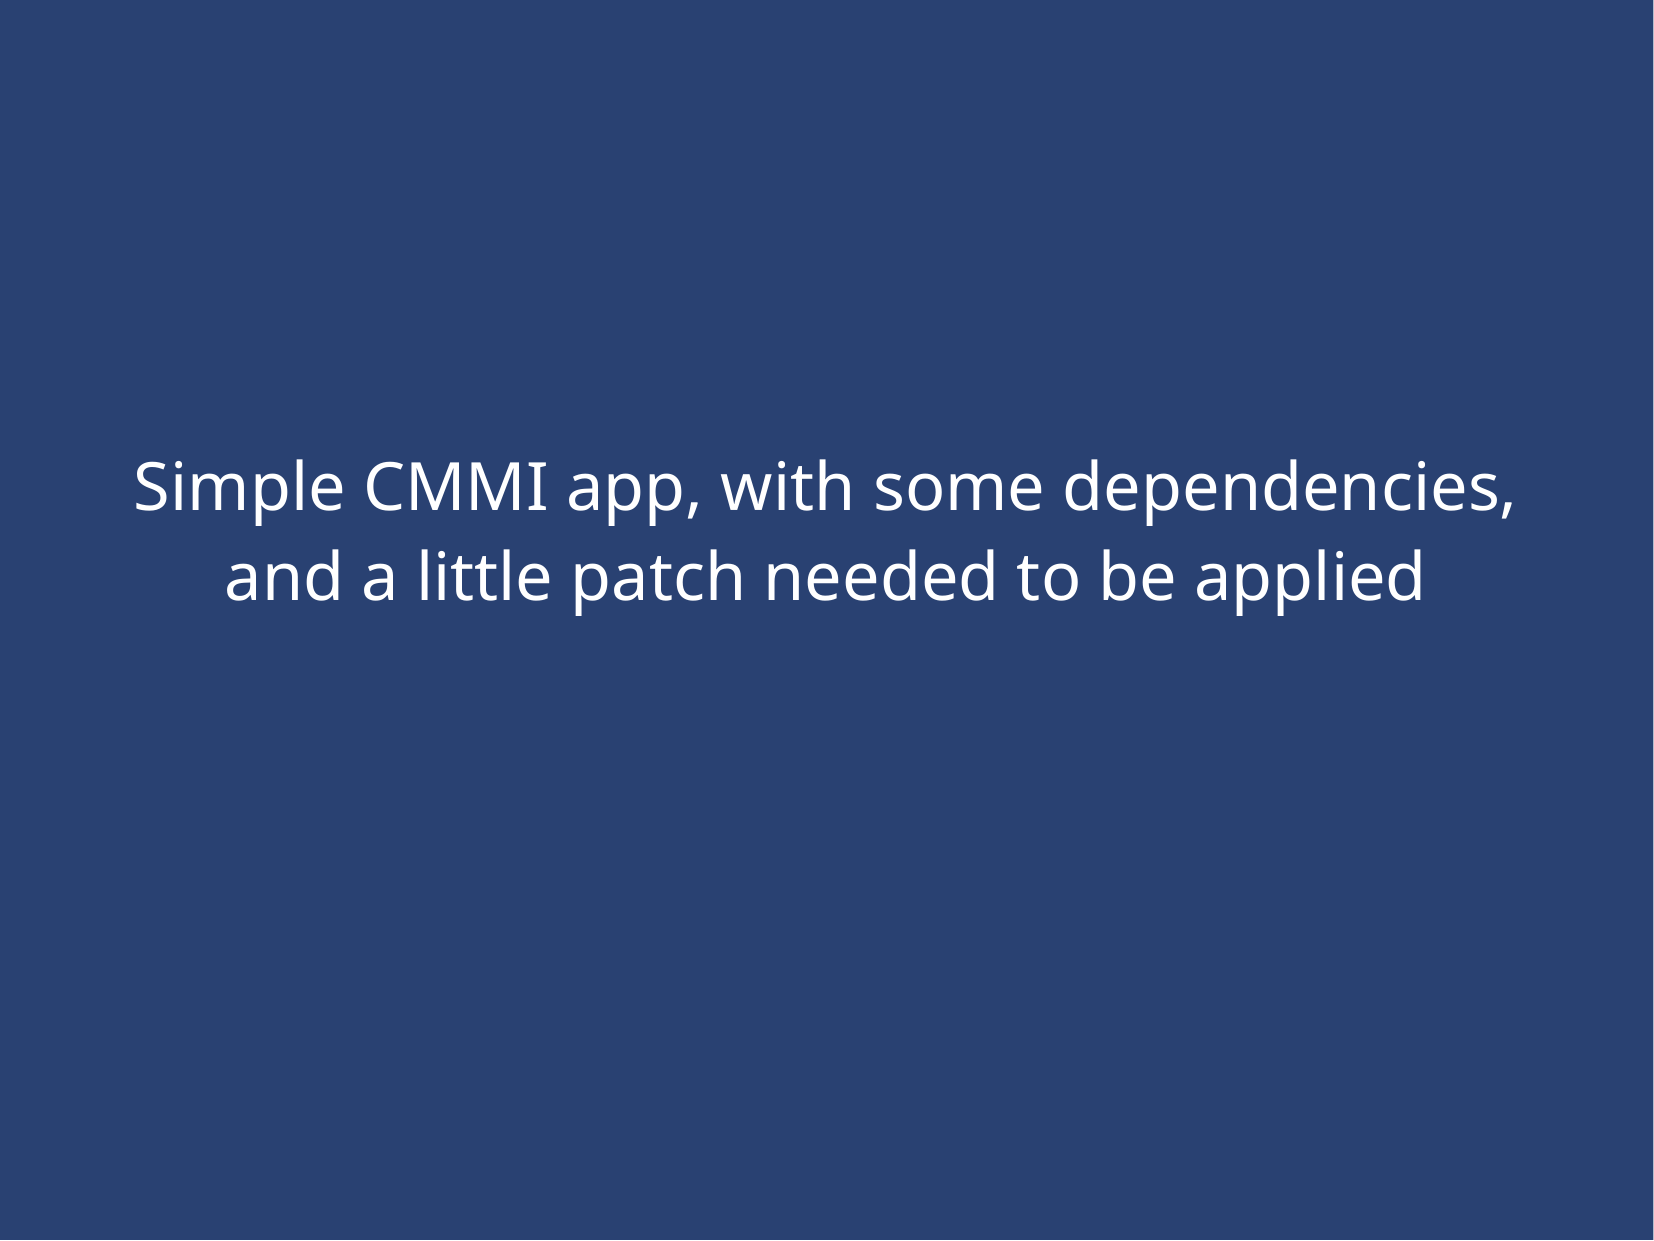

# Simple CMMI app, with some dependencies, and a little patch needed to be applied